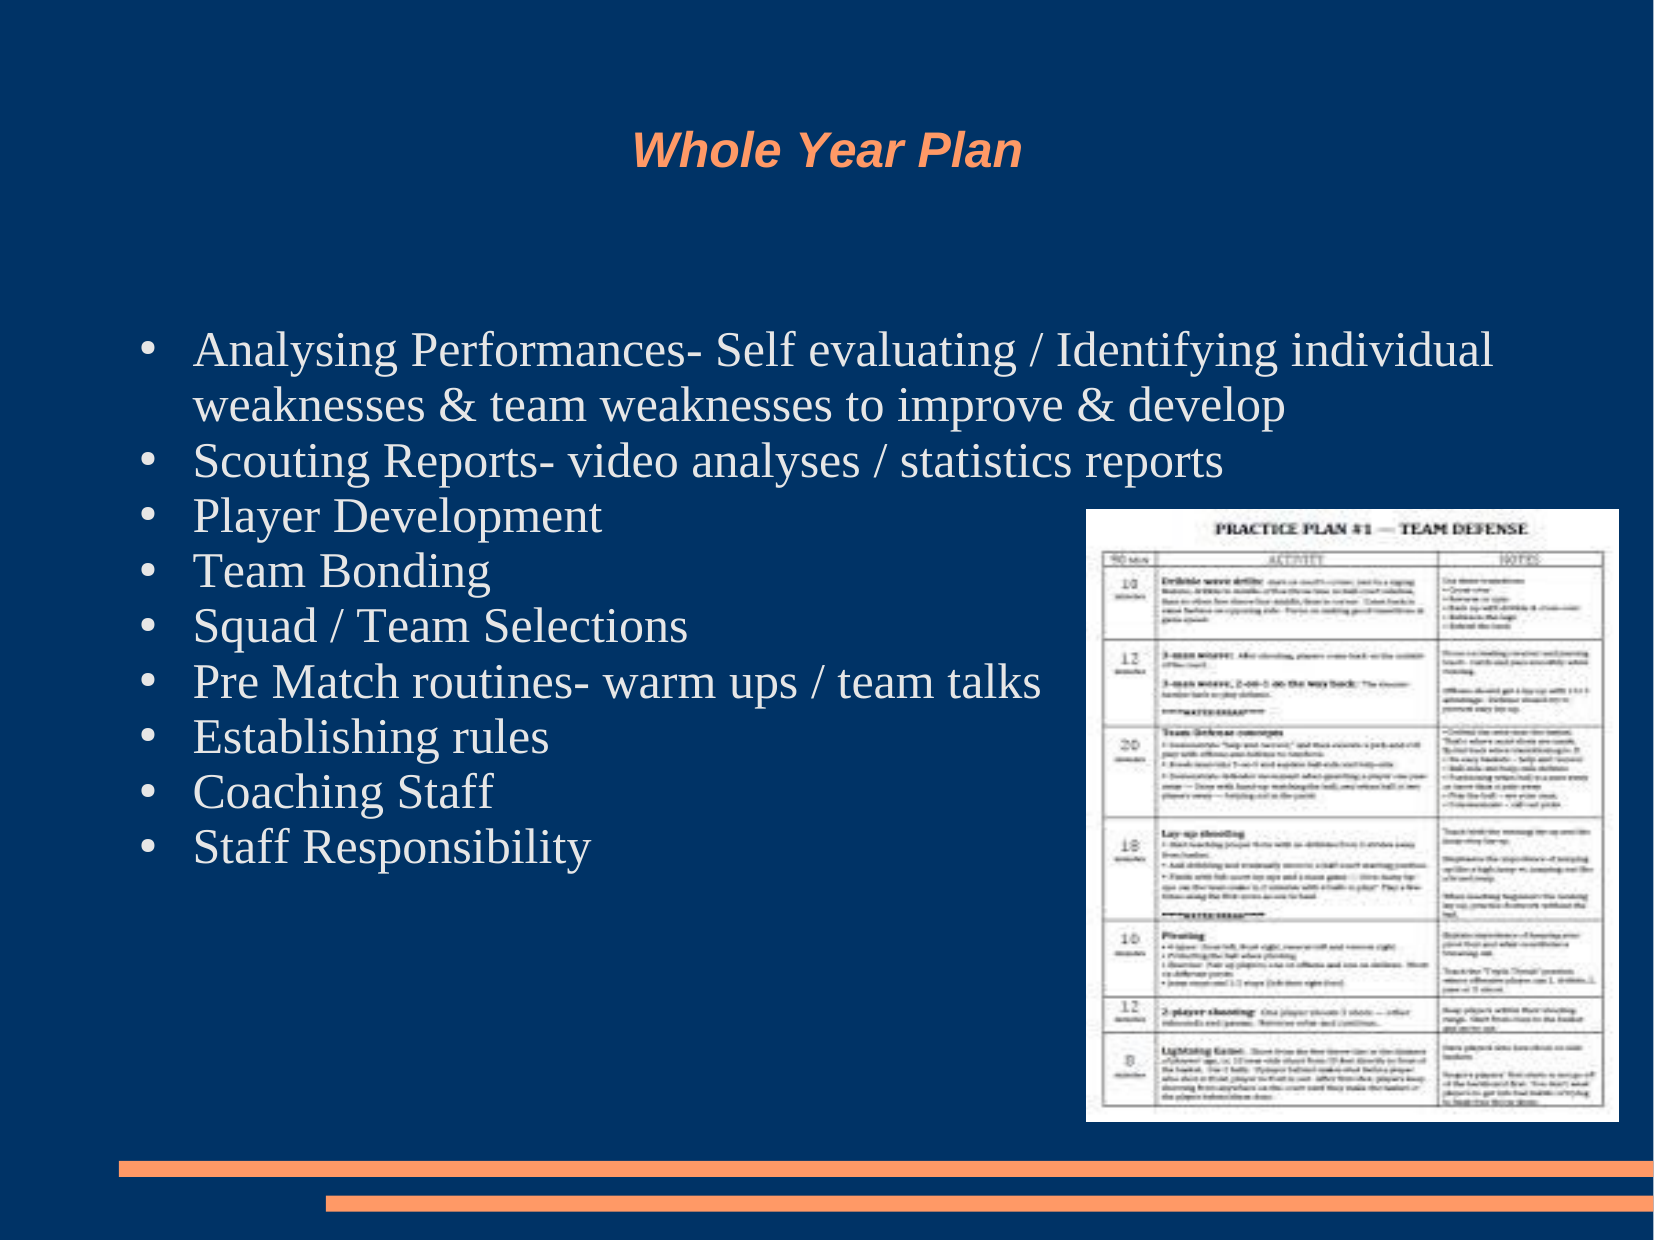

# Whole Year Plan
Analysing Performances- Self evaluating / Identifying individual weaknesses & team weaknesses to improve & develop
Scouting Reports- video analyses / statistics reports
Player Development
Team Bonding
Squad / Team Selections
Pre Match routines- warm ups / team talks
Establishing rules
Coaching Staff
Staff Responsibility